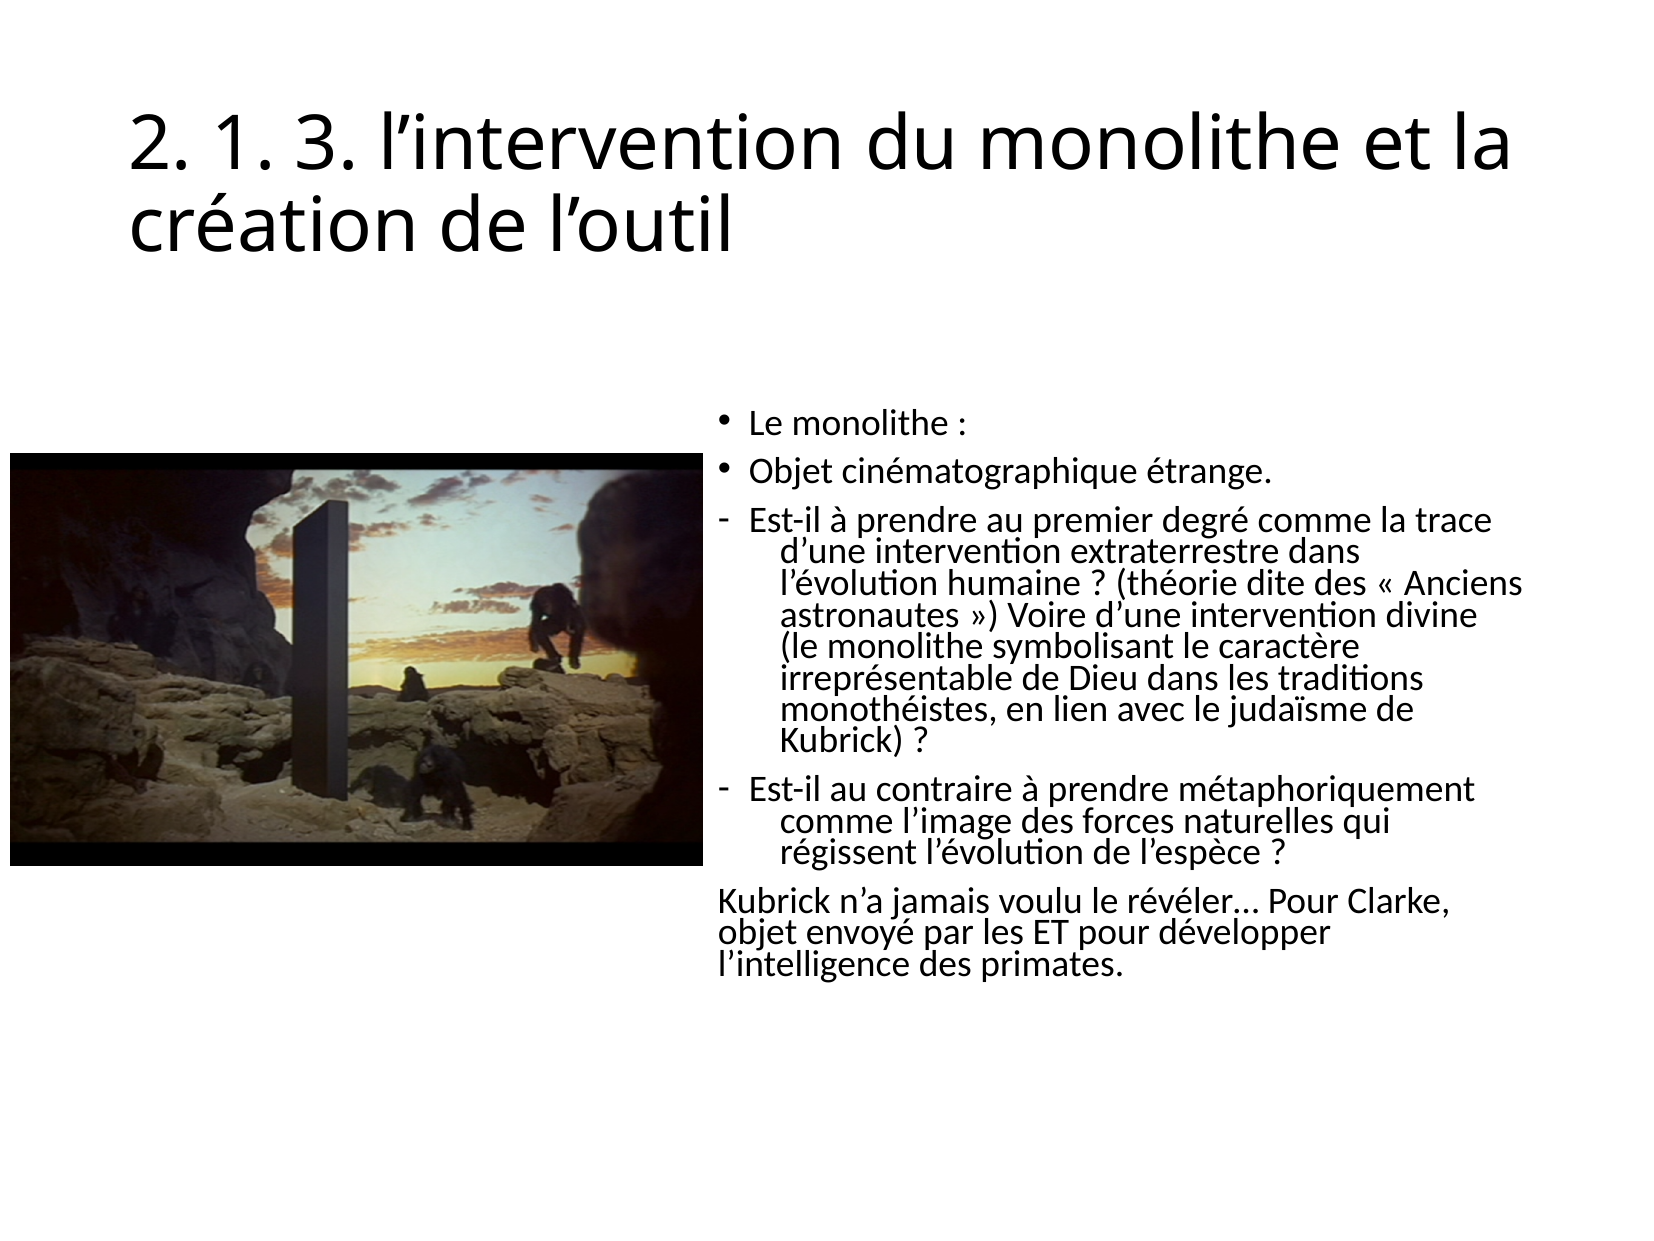

# 2. 1. 3. l’intervention du monolithe et la création de l’outil
Le monolithe :
Objet cinématographique étrange.
Est-il à prendre au premier degré comme la trace d’une intervention extraterrestre dans l’évolution humaine ? (théorie dite des « Anciens astronautes ») Voire d’une intervention divine (le monolithe symbolisant le caractère irreprésentable de Dieu dans les traditions monothéistes, en lien avec le judaïsme de Kubrick) ?
Est-il au contraire à prendre métaphoriquement comme l’image des forces naturelles qui régissent l’évolution de l’espèce ?
Kubrick n’a jamais voulu le révéler… Pour Clarke, objet envoyé par les ET pour développer l’intelligence des primates.